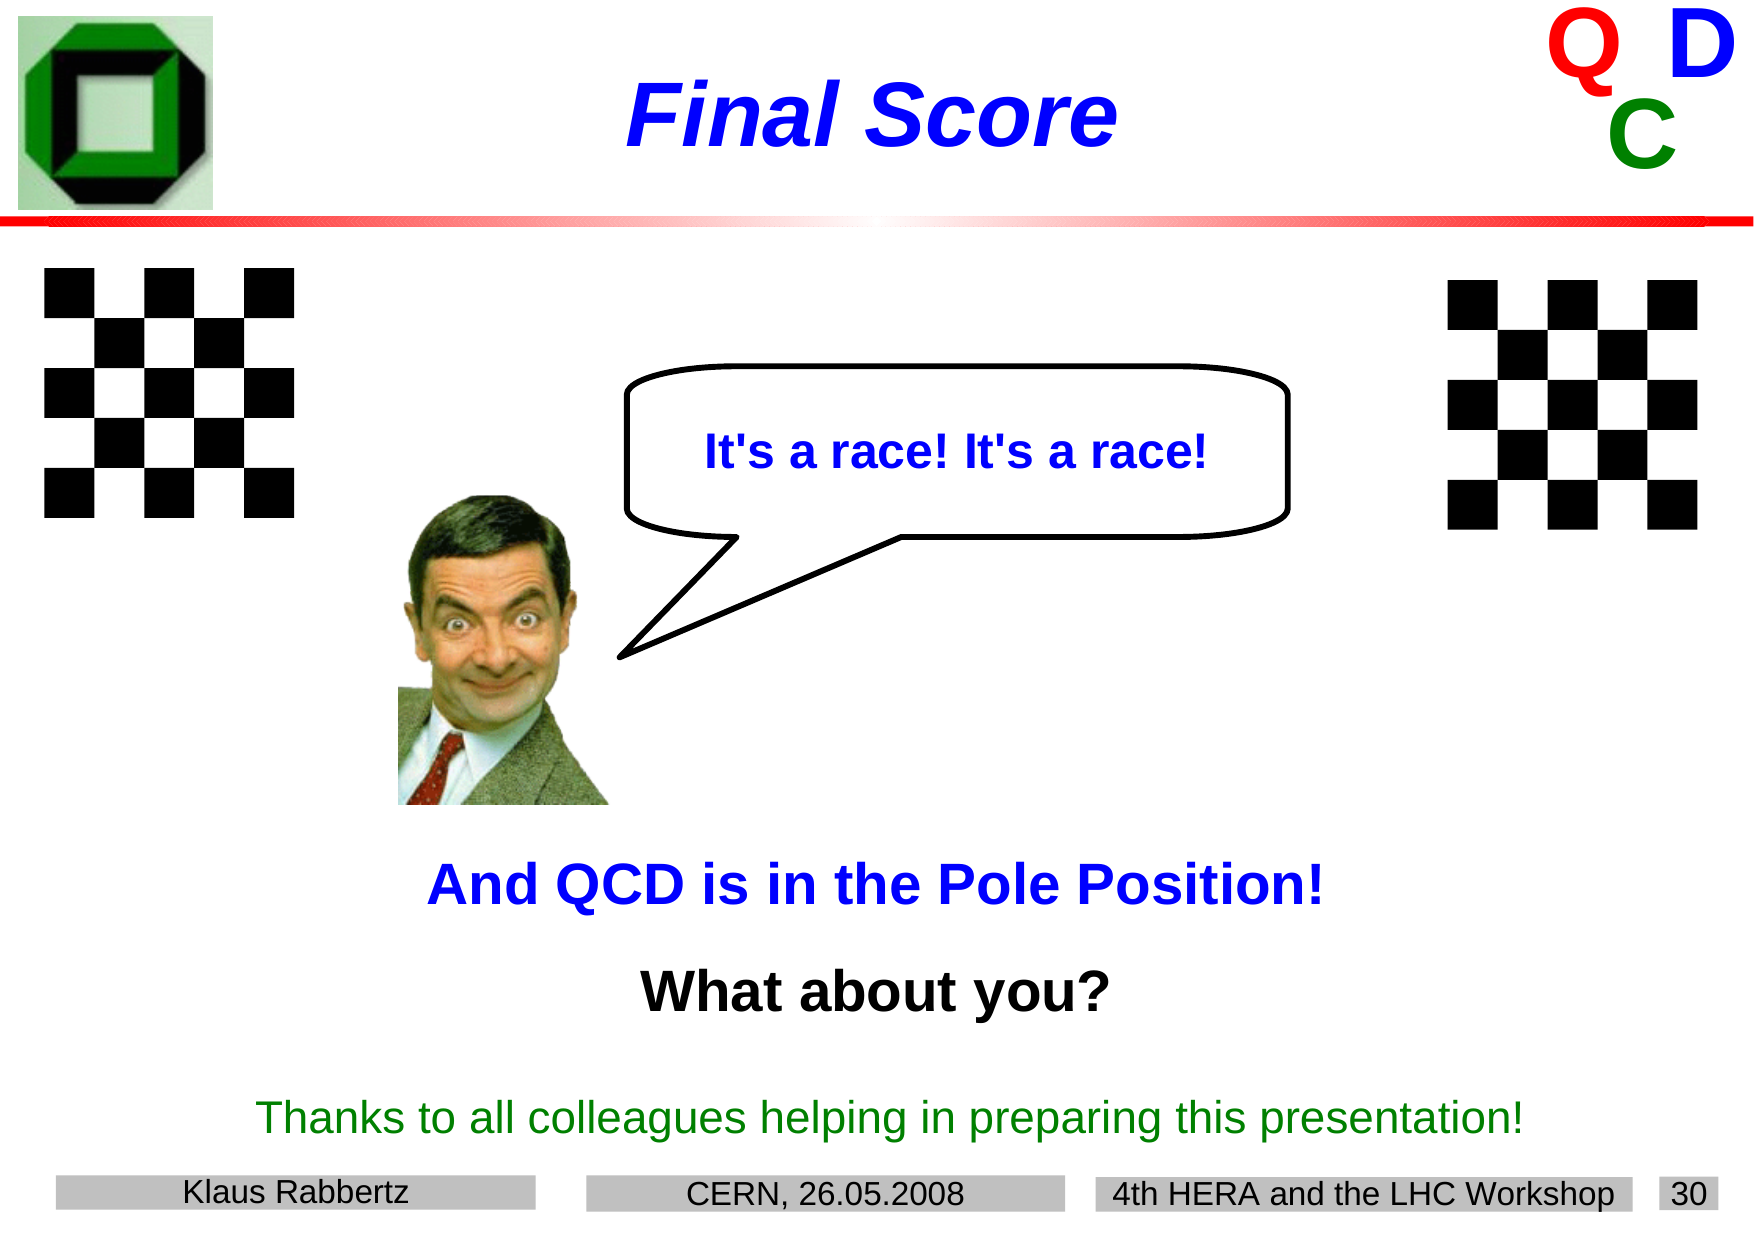

# Final Score
It's a race! It's a race!
And QCD is in the Pole Position!
What about you?
Thanks to all colleagues helping in preparing this presentation!